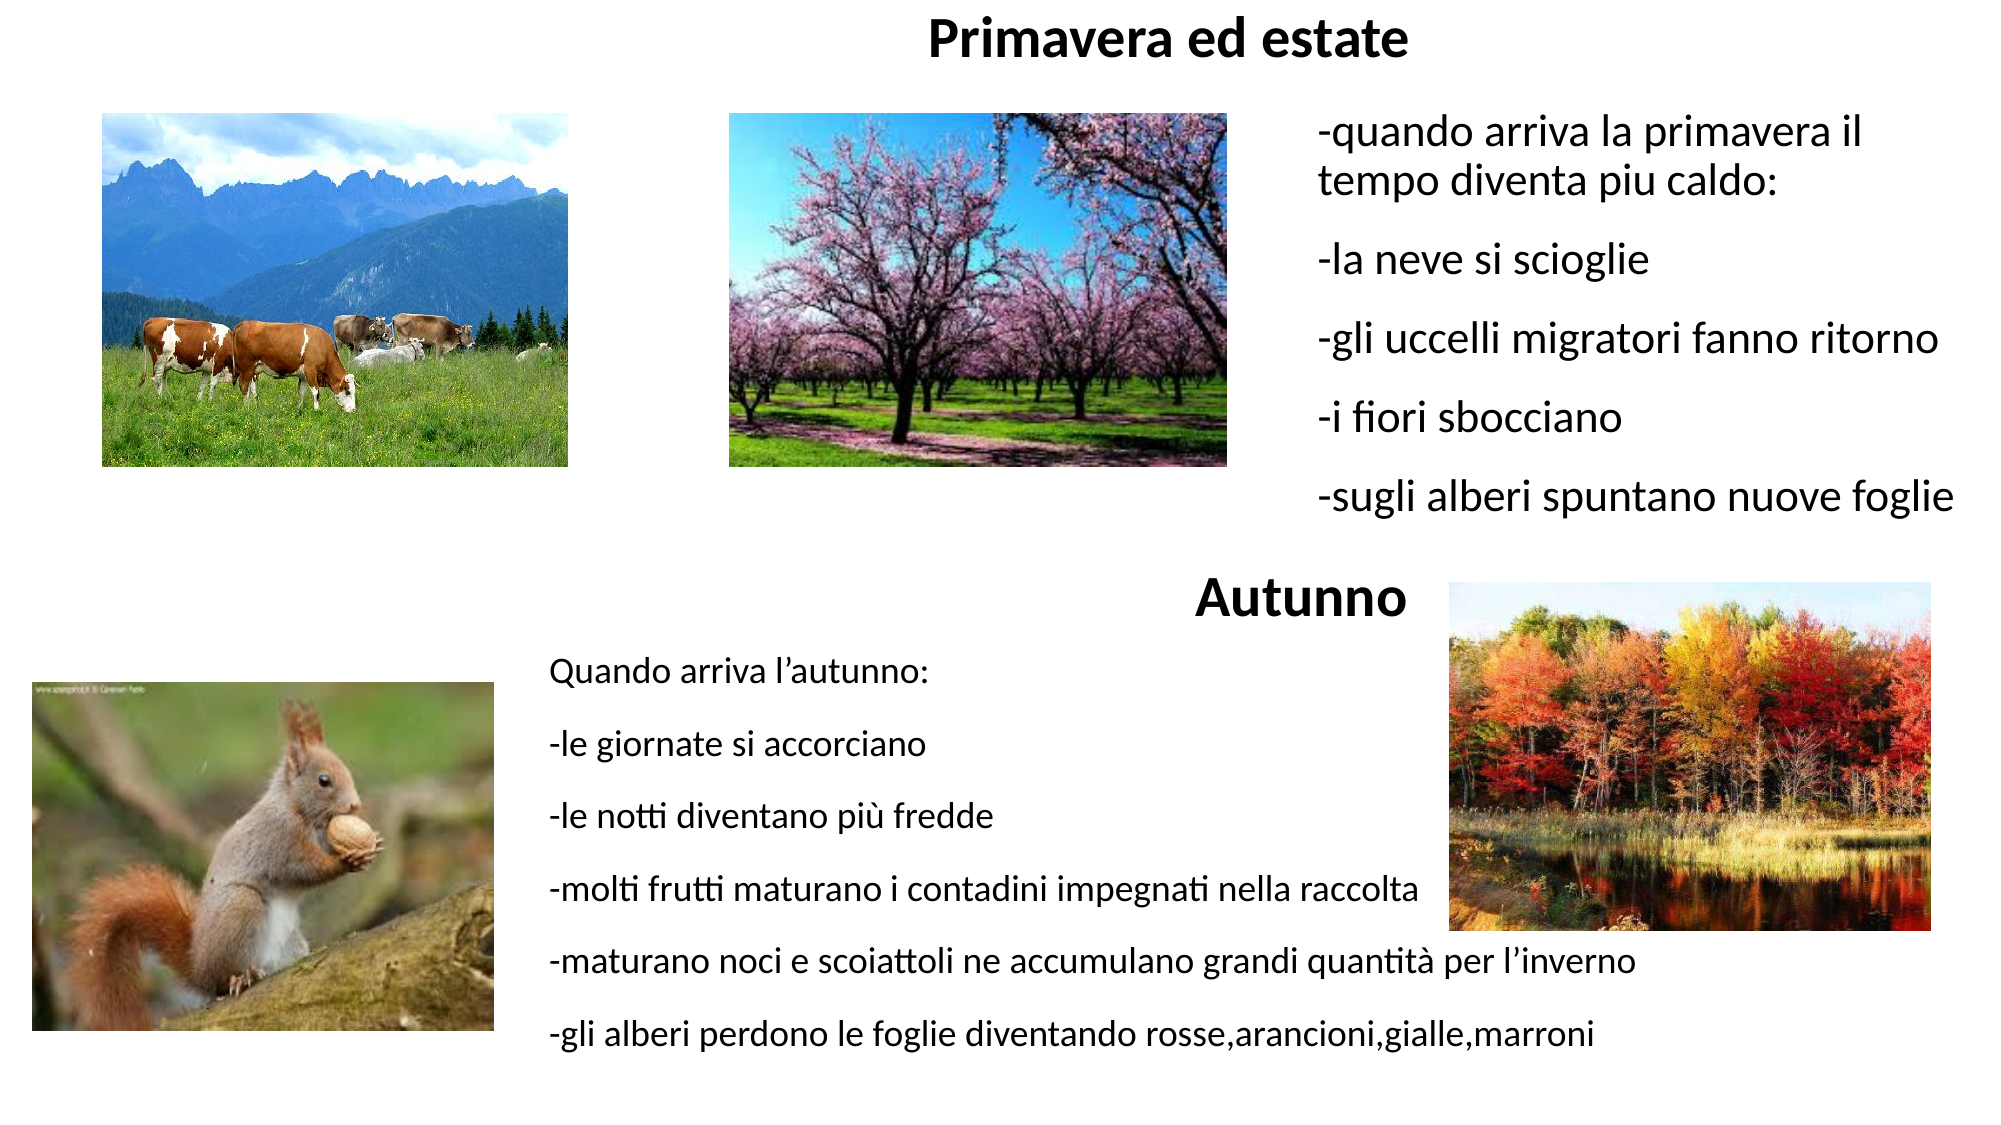

# Primavera ed estate
-quando arriva la primavera il tempo diventa piu caldo:
-la neve si scioglie
-gli uccelli migratori fanno ritorno
-i fiori sbocciano
-sugli alberi spuntano nuove foglie
Autunno
Quando arriva l’autunno:
-le giornate si accorciano
-le notti diventano più fredde
-molti frutti maturano i contadini impegnati nella raccolta
-maturano noci e scoiattoli ne accumulano grandi quantità per l’inverno
-gli alberi perdono le foglie diventando rosse,arancioni,gialle,marroni